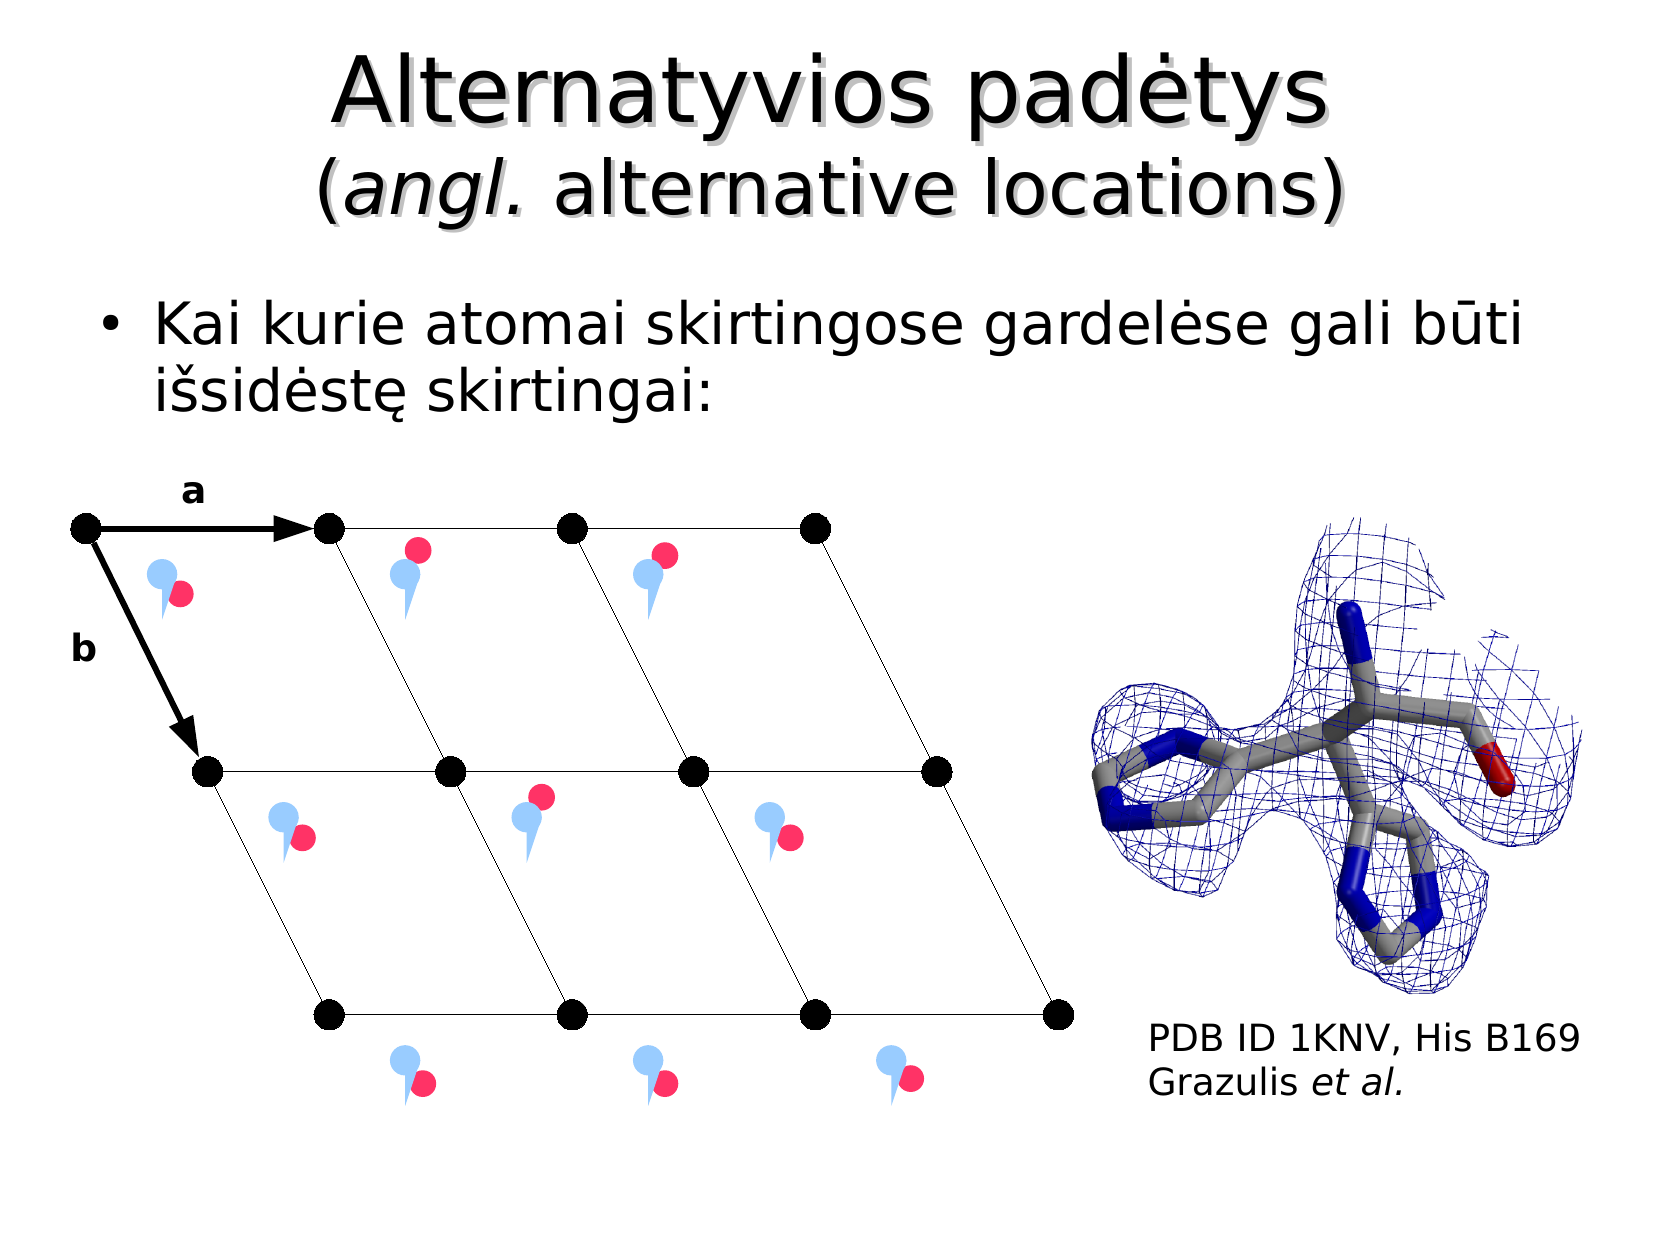

# Alternatyvios padėtys (angl. alternative locations)
Kai kurie atomai skirtingose gardelėse gali būti išsidėstę skirtingai:
a
b
PDB ID 1KNV, His B169
Grazulis et al.